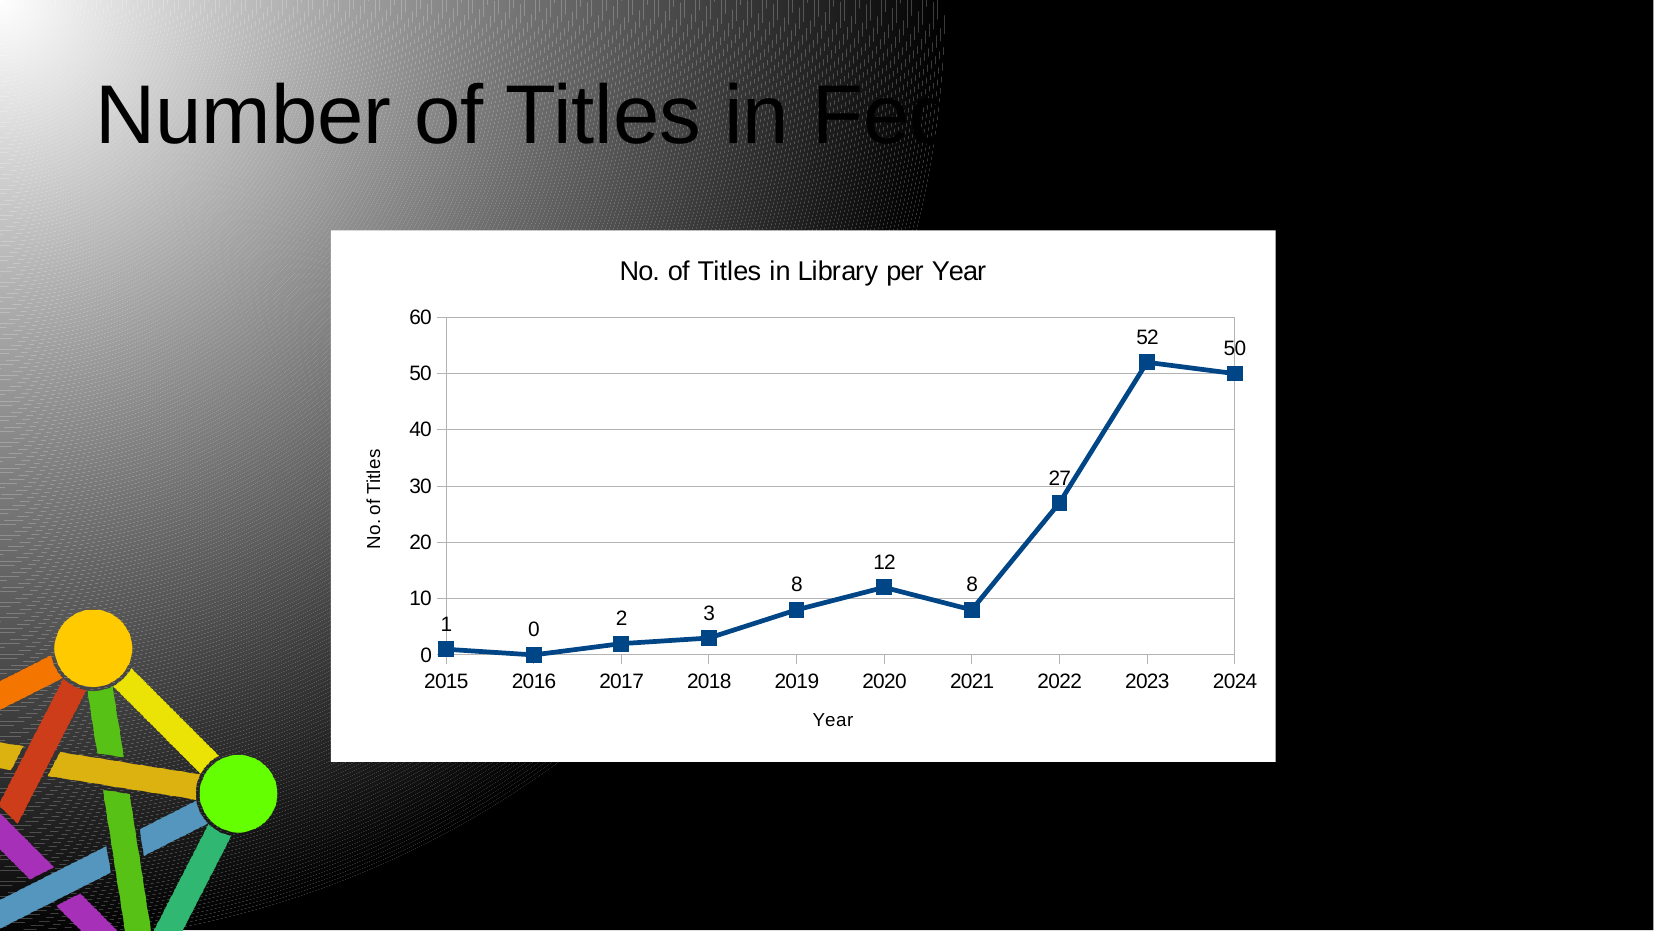

# Number of Titles in FediLibrary per year
### Chart: No. of Titles in Library per Year
| Category | Column B |
|---|---|
| 2015 | 1.0 |
| 2016 | 0.0 |
| 2017 | 2.0 |
| 2018 | 3.0 |
| 2019 | 8.0 |
| 2020 | 12.0 |
| 2021 | 8.0 |
| 2022 | 27.0 |
| 2023 | 52.0 |
| 2024 | 50.0 |